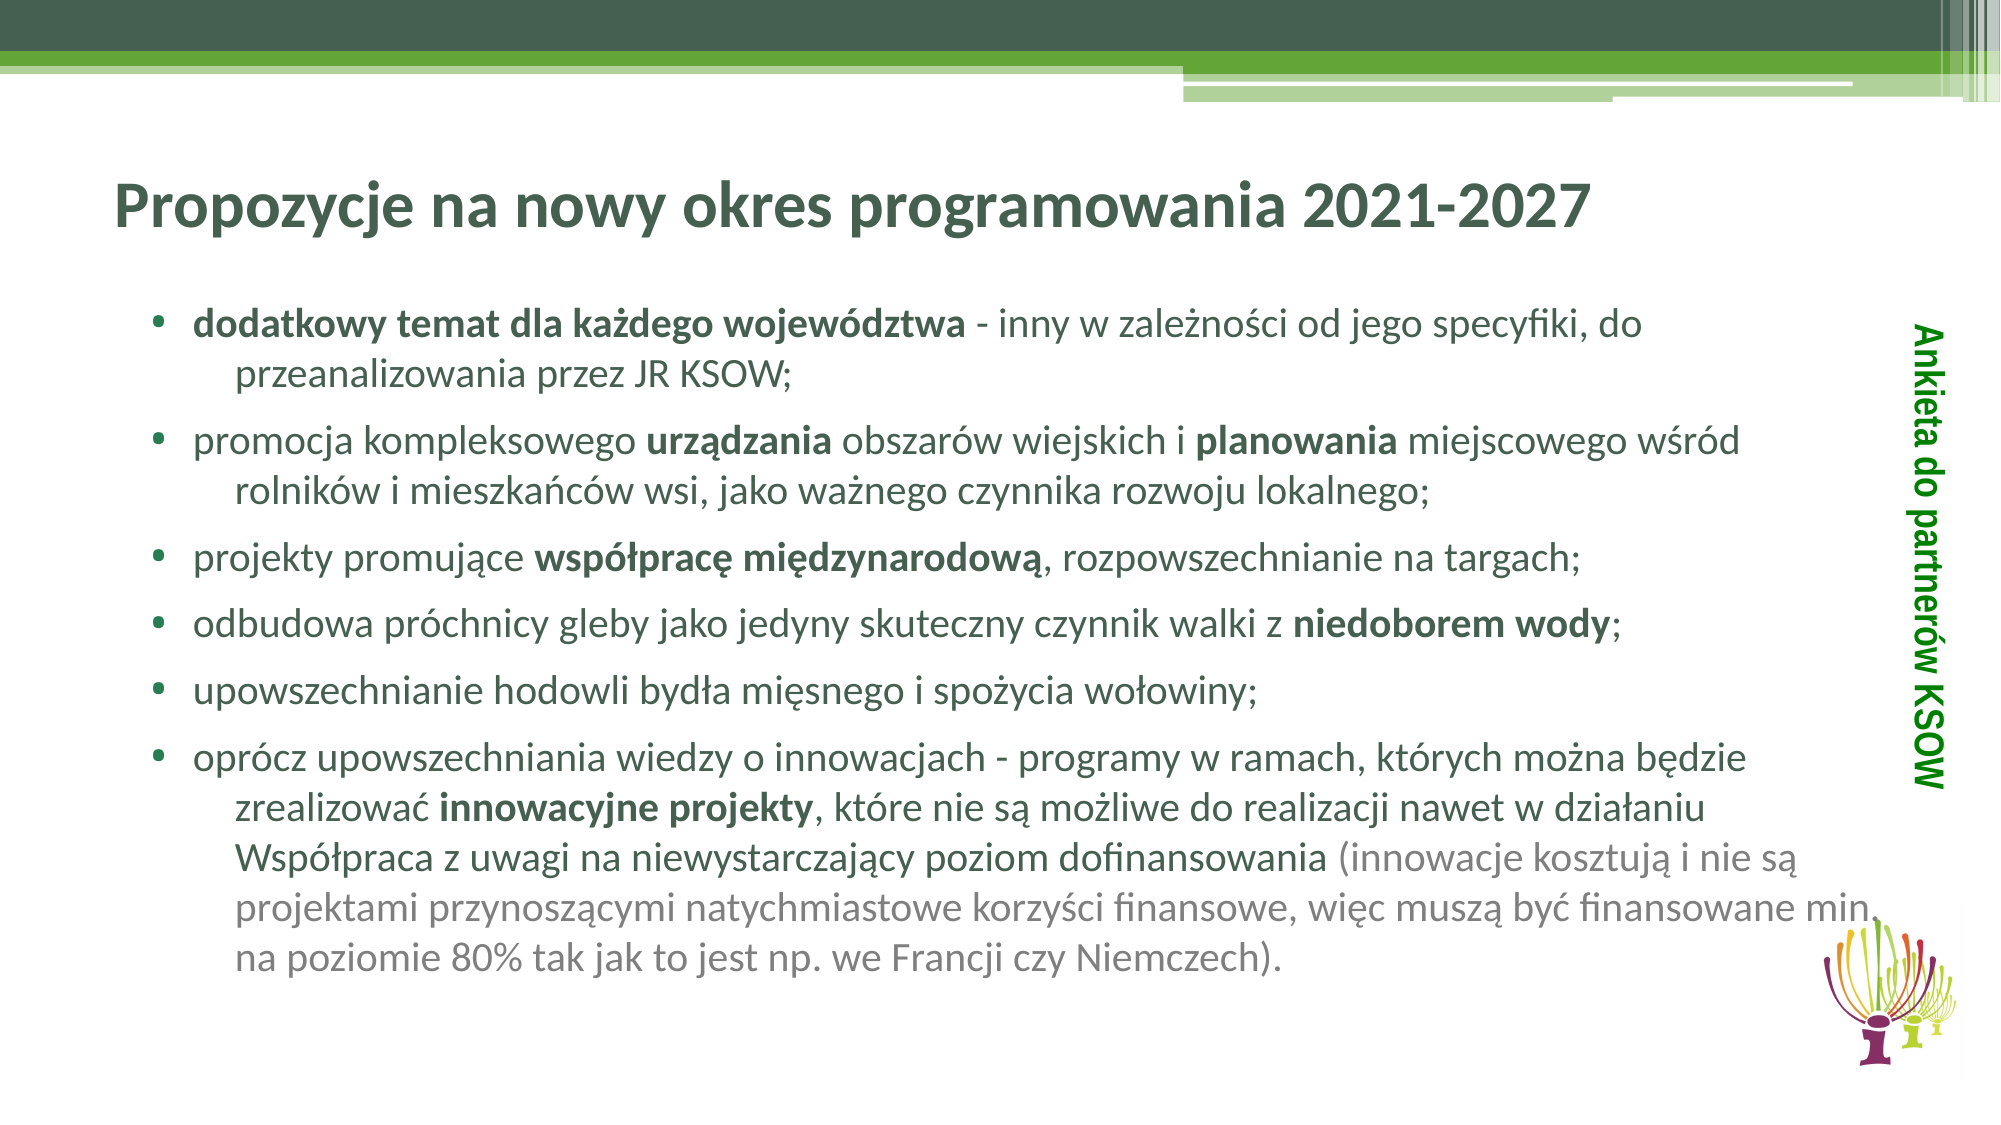

# Propozycje na nowy okres programowania 2021-2027
dodatkowy temat dla każdego województwa - inny w zależności od jego specyfiki, do przeanalizowania przez JR KSOW;
promocja kompleksowego urządzania obszarów wiejskich i planowania miejscowego wśród rolników i mieszkańców wsi, jako ważnego czynnika rozwoju lokalnego;
projekty promujące współpracę międzynarodową, rozpowszechnianie na targach;
odbudowa próchnicy gleby jako jedyny skuteczny czynnik walki z niedoborem wody;
upowszechnianie hodowli bydła mięsnego i spożycia wołowiny;
oprócz upowszechniania wiedzy o innowacjach - programy w ramach, których można będzie zrealizować innowacyjne projekty, które nie są możliwe do realizacji nawet w działaniu Współpraca z uwagi na niewystarczający poziom dofinansowania (innowacje kosztują i nie są projektami przynoszącymi natychmiastowe korzyści finansowe, więc muszą być finansowane min. na poziomie 80% tak jak to jest np. we Francji czy Niemczech).
Ankieta do partnerów KSOW
4,3%